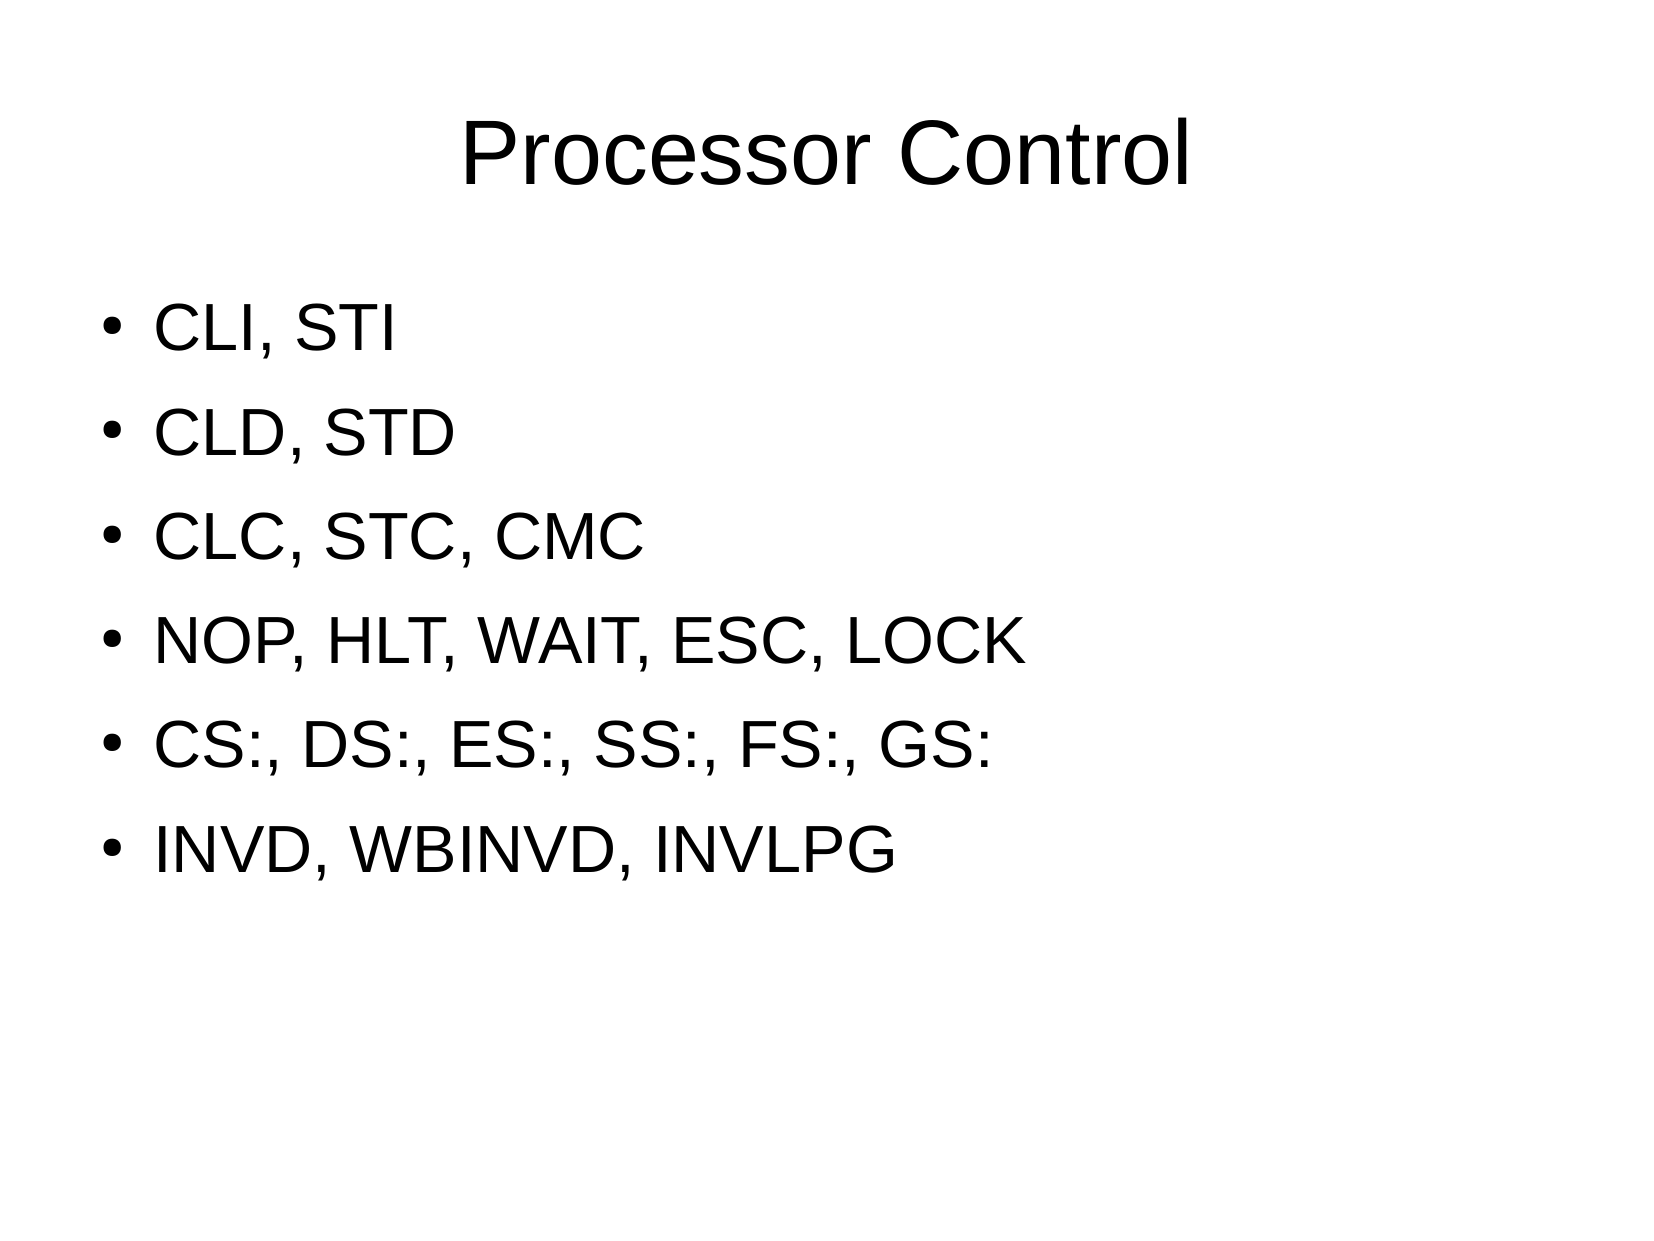

# Processor Control
CLI, STI
CLD, STD
CLC, STC, CMC
NOP, HLT, WAIT, ESC, LOCK
CS:, DS:, ES:, SS:, FS:, GS:
INVD, WBINVD, INVLPG